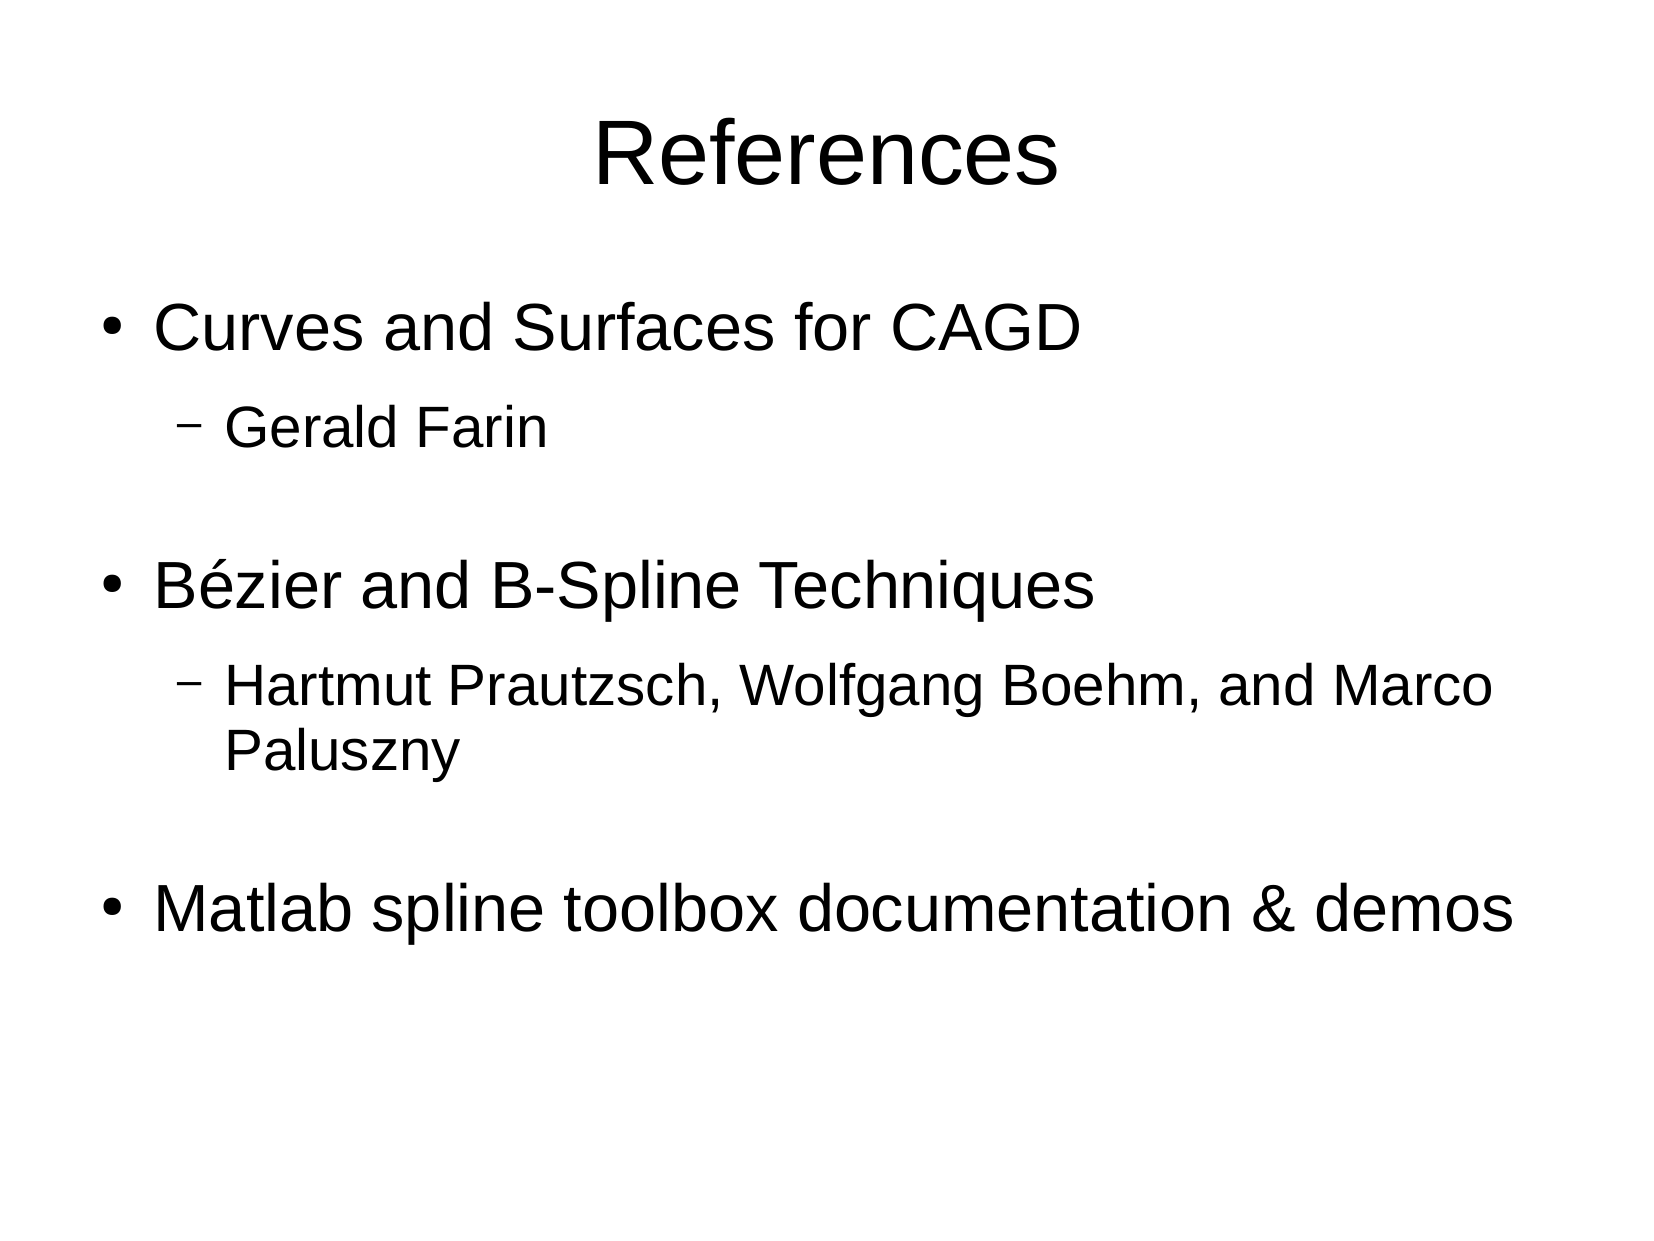

# References
Curves and Surfaces for CAGD
Gerald Farin
Bézier and B-Spline Techniques
Hartmut Prautzsch, Wolfgang Boehm, and Marco Paluszny
Matlab spline toolbox documentation & demos